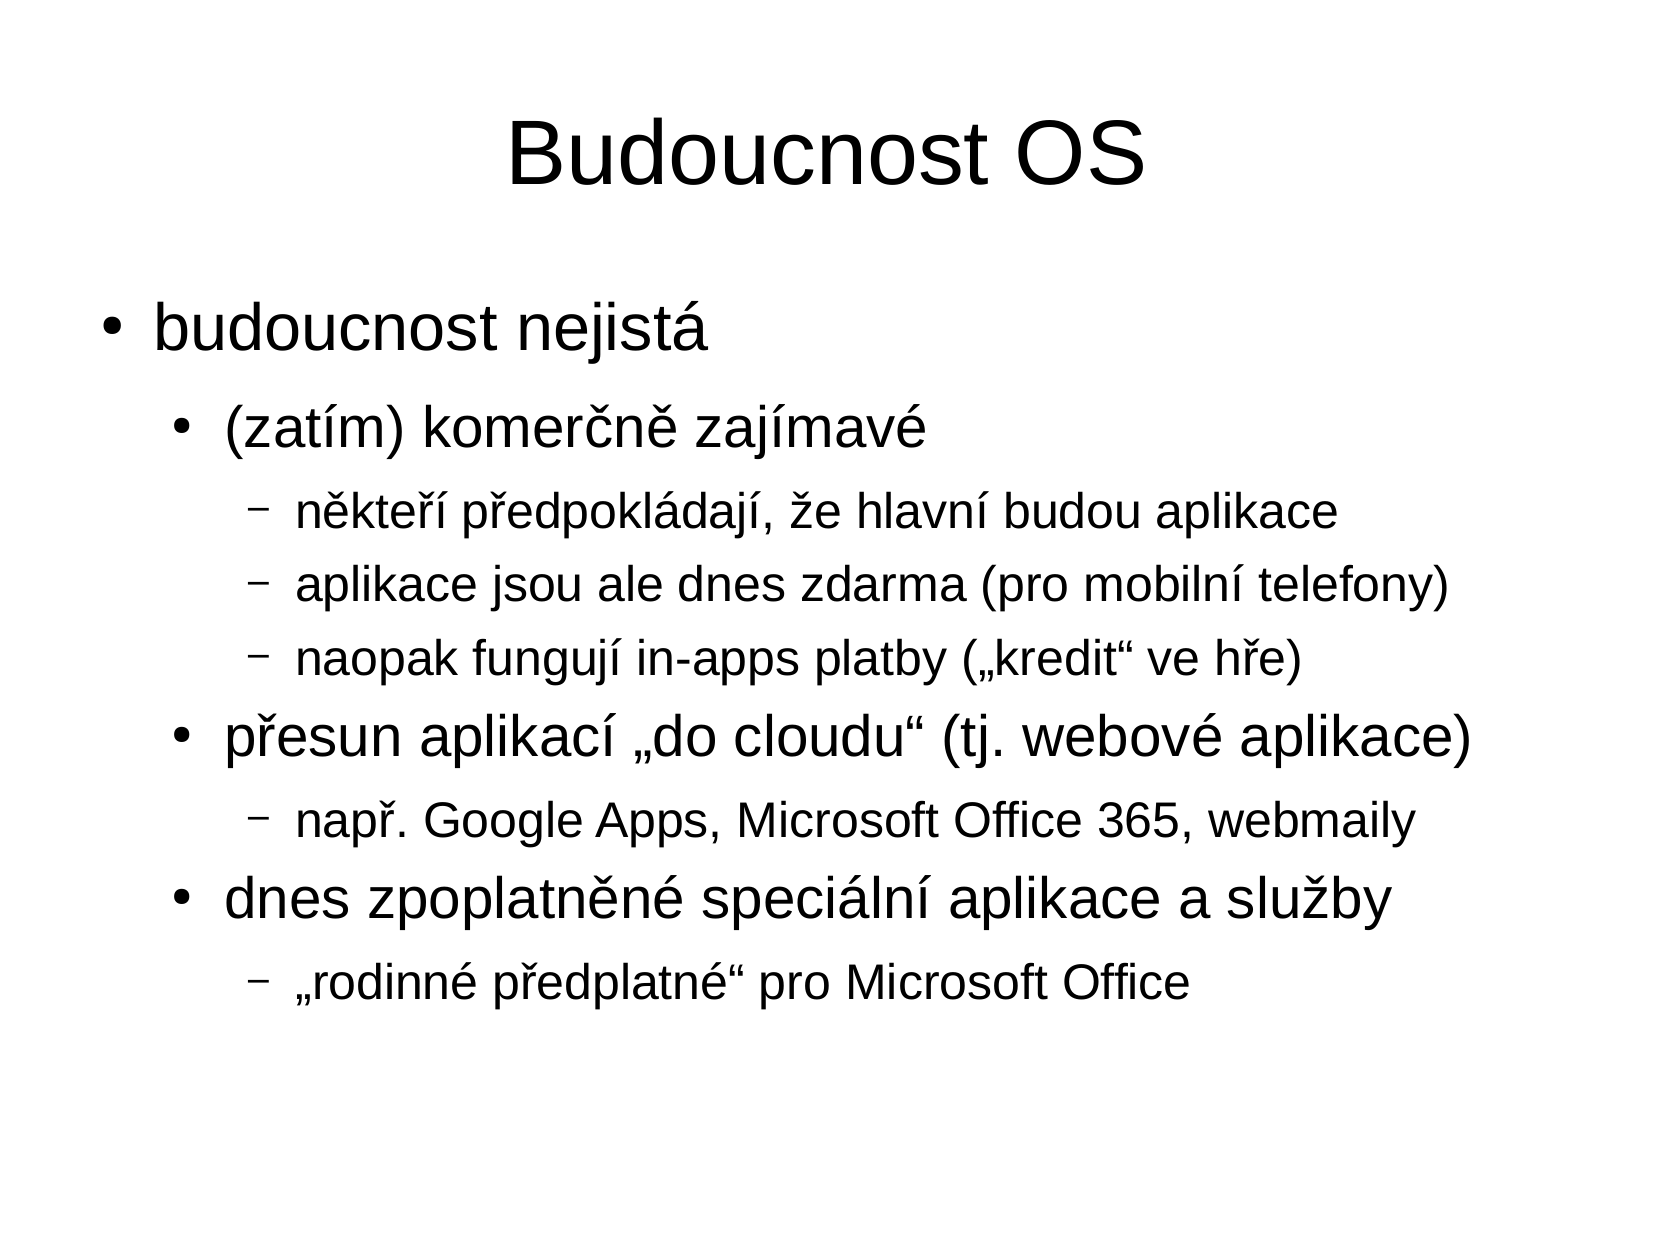

# Budoucnost OS
budoucnost nejistá
(zatím) komerčně zajímavé
někteří předpokládají, že hlavní budou aplikace
aplikace jsou ale dnes zdarma (pro mobilní telefony)
naopak fungují in-apps platby („kredit“ ve hře)
přesun aplikací „do cloudu“ (tj. webové aplikace)
např. Google Apps, Microsoft Office 365, webmaily
dnes zpoplatněné speciální aplikace a služby
„rodinné předplatné“ pro Microsoft Office